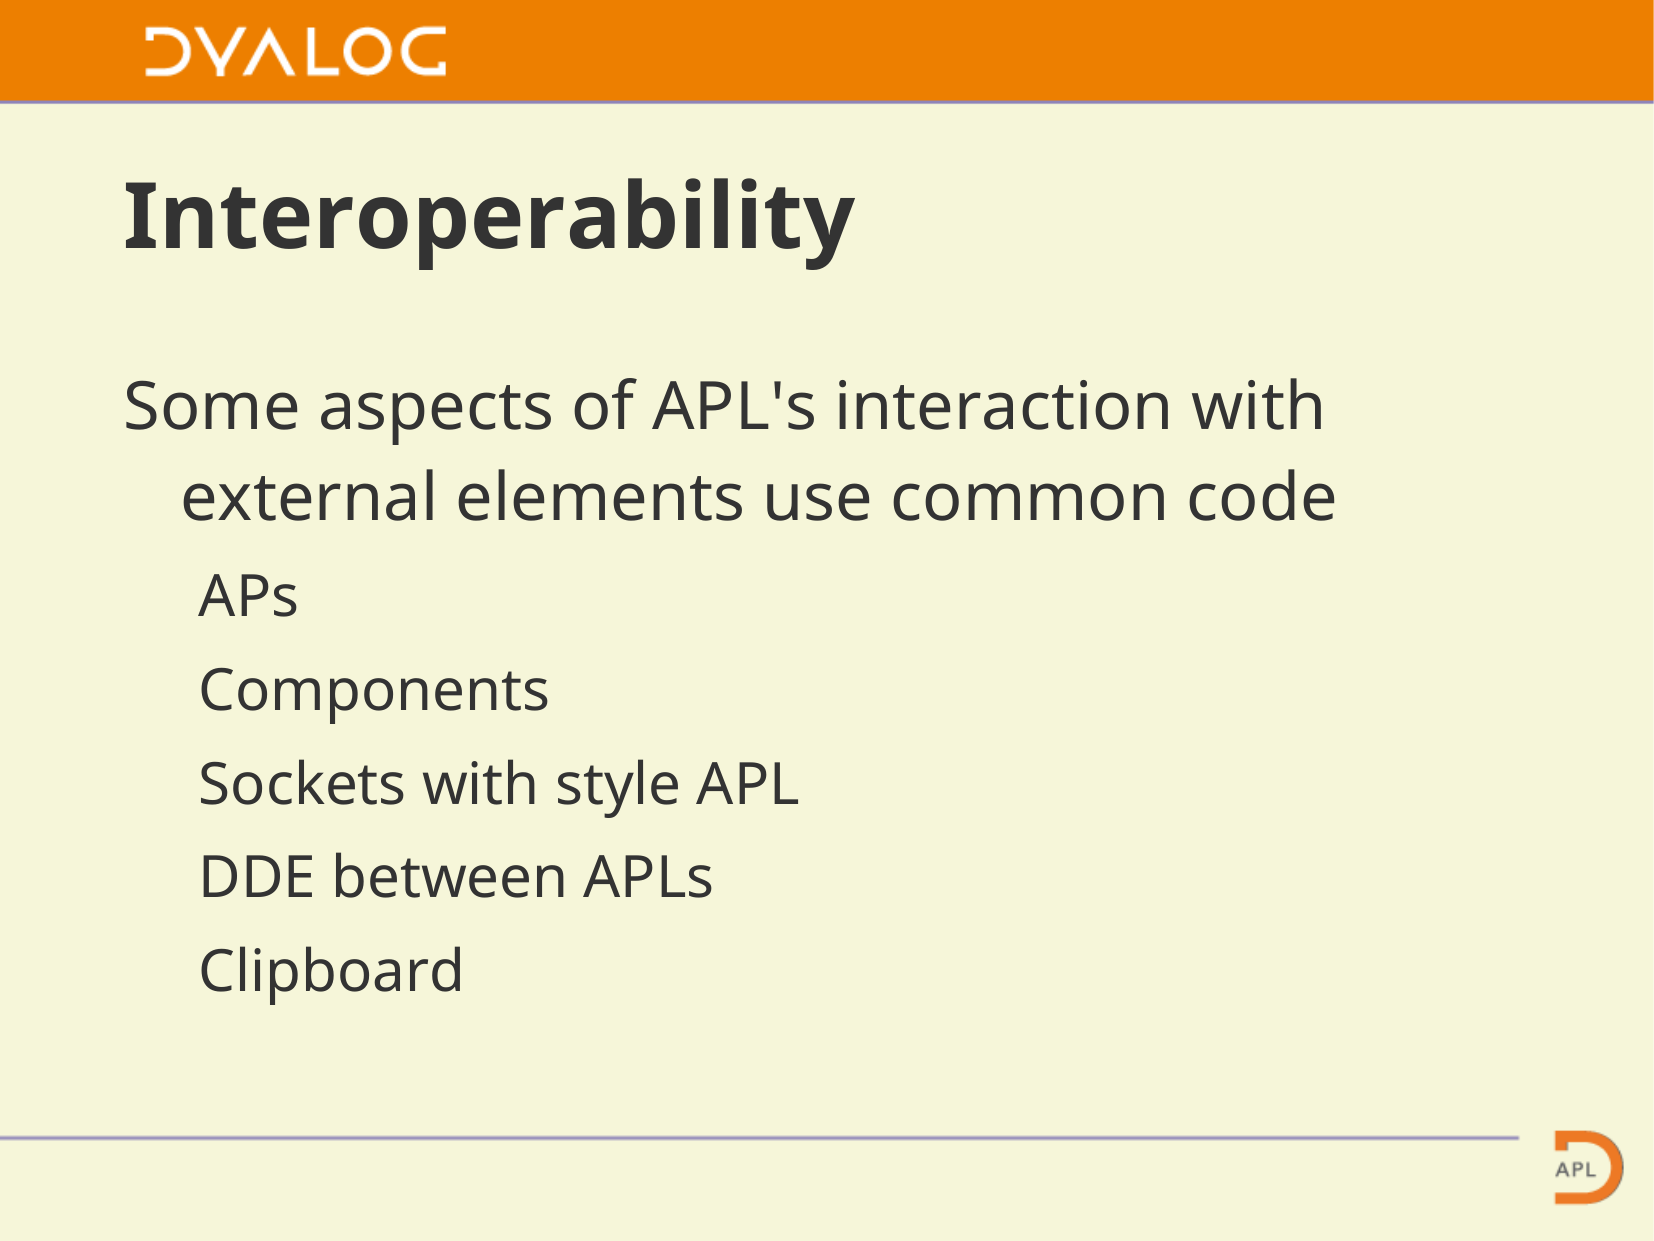

# Interoperability
Some aspects of APL's interaction with external elements use common code
APs
Components
Sockets with style APL
DDE between APLs
Clipboard